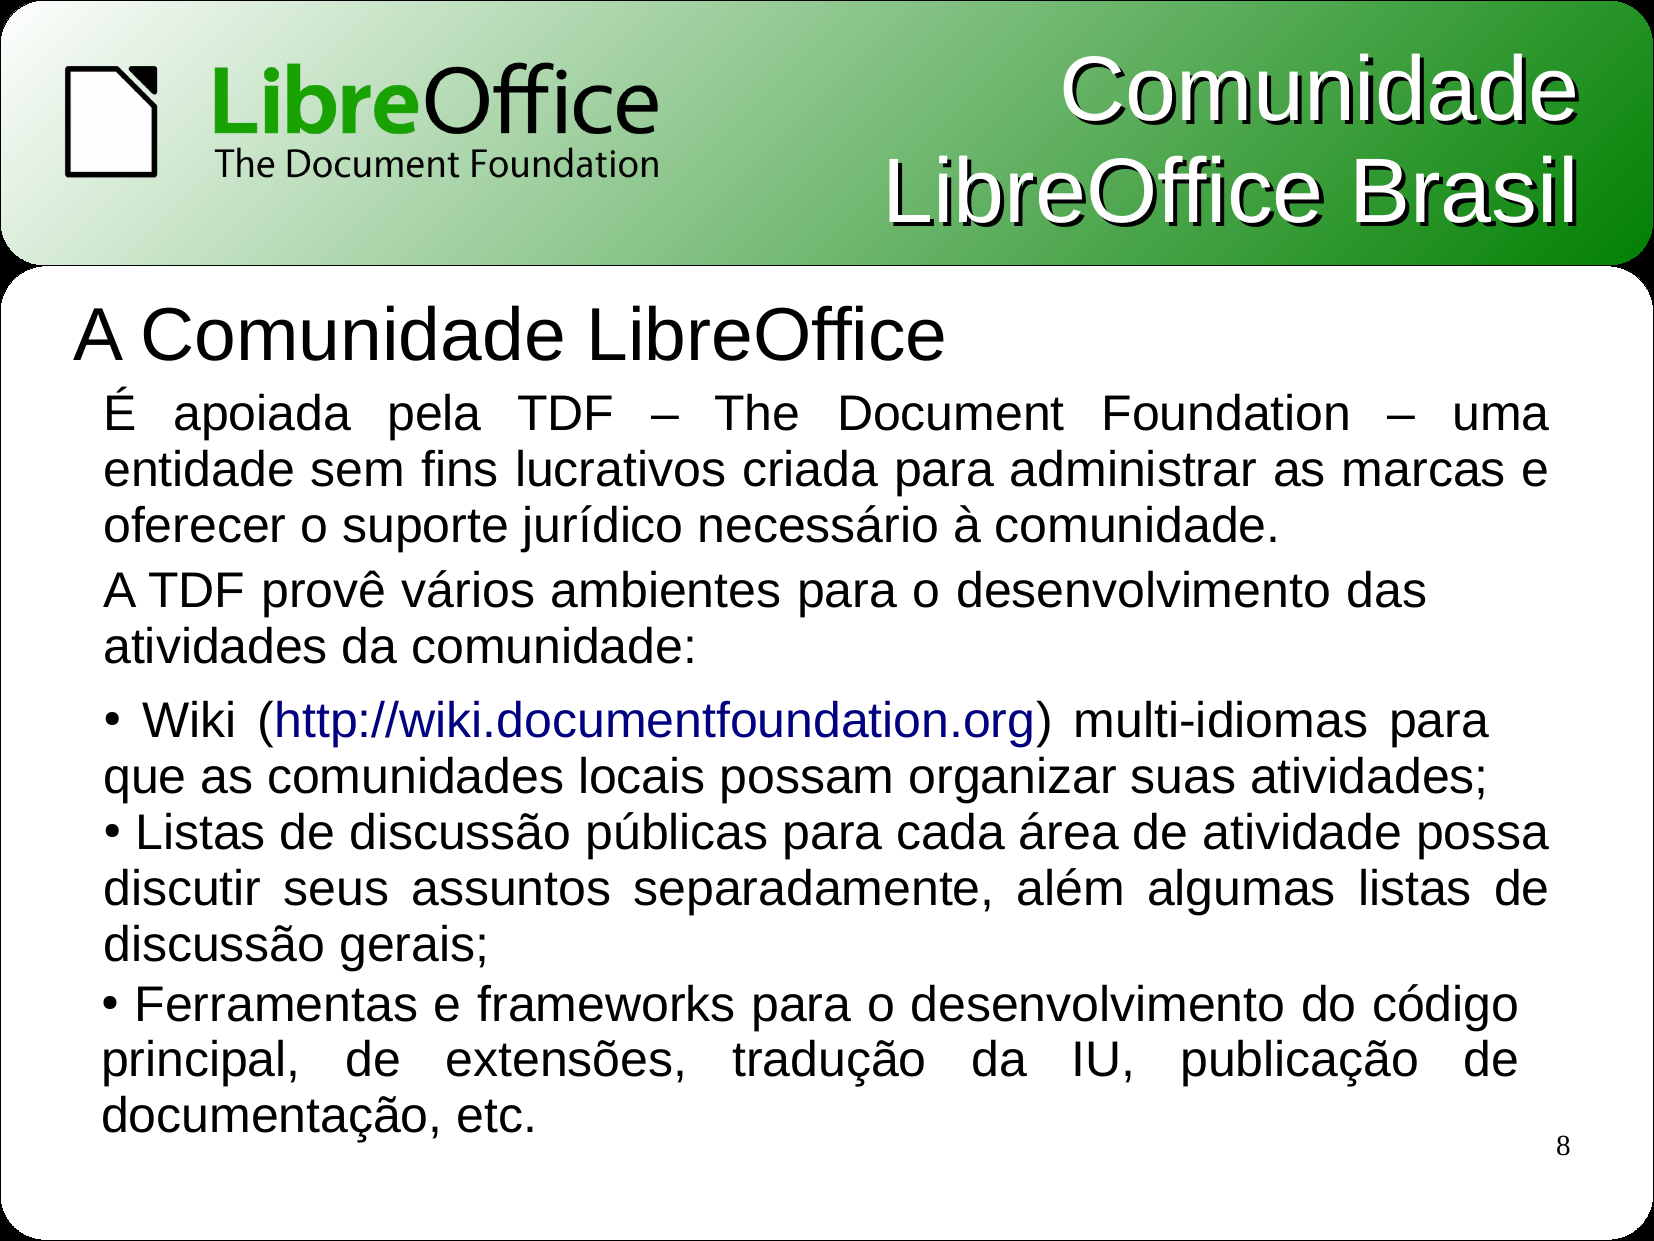

Comunidade LibreOffice Brasil
A Comunidade LibreOffice
É apoiada pela TDF – The Document Foundation – uma entidade sem fins lucrativos criada para administrar as marcas e oferecer o suporte jurídico necessário à comunidade.
A TDF provê vários ambientes para o desenvolvimento das atividades da comunidade:
 Wiki (http://wiki.documentfoundation.org) multi-idiomas para que as comunidades locais possam organizar suas atividades;
 Listas de discussão públicas para cada área de atividade possa discutir seus assuntos separadamente, além algumas listas de discussão gerais;
 Ferramentas e frameworks para o desenvolvimento do código principal, de extensões, tradução da IU, publicação de documentação, etc.
8